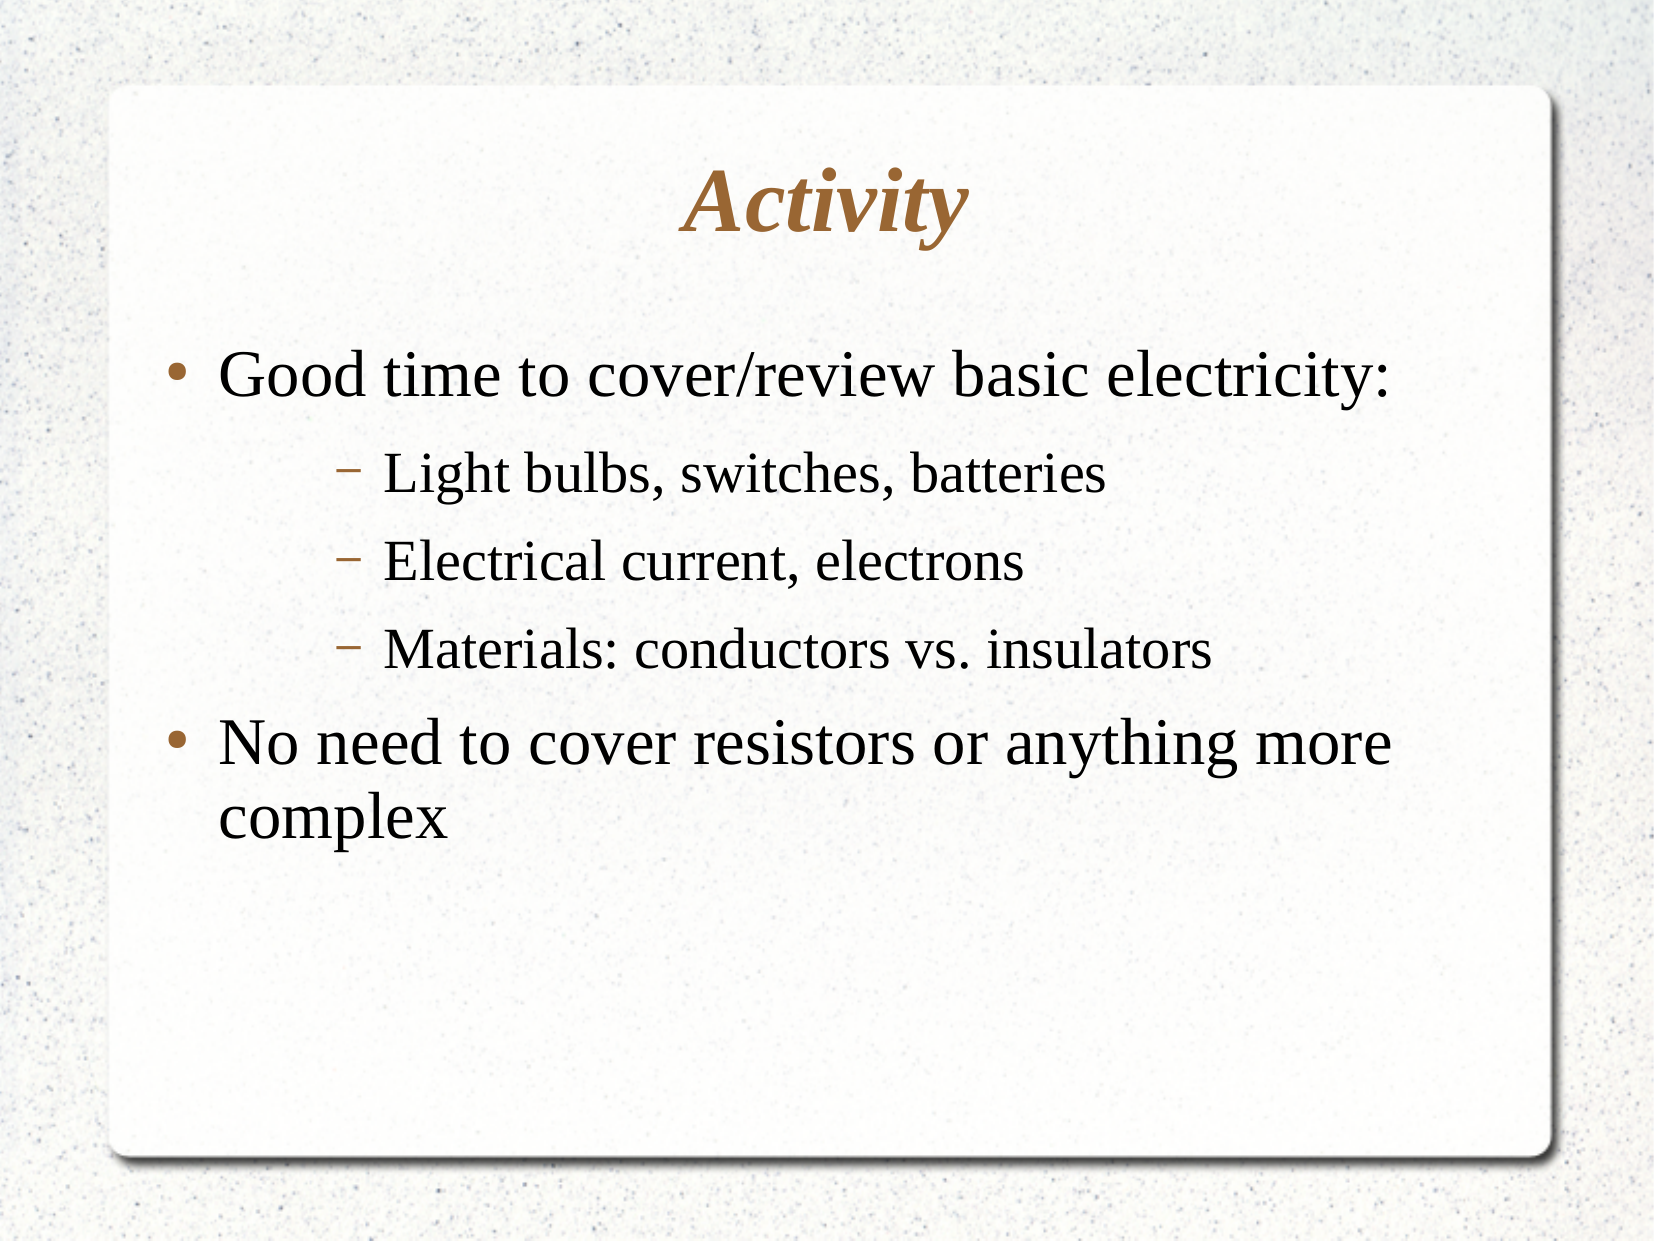

# Activity
Good time to cover/review basic electricity:
Light bulbs, switches, batteries
Electrical current, electrons
Materials: conductors vs. insulators
No need to cover resistors or anything more complex